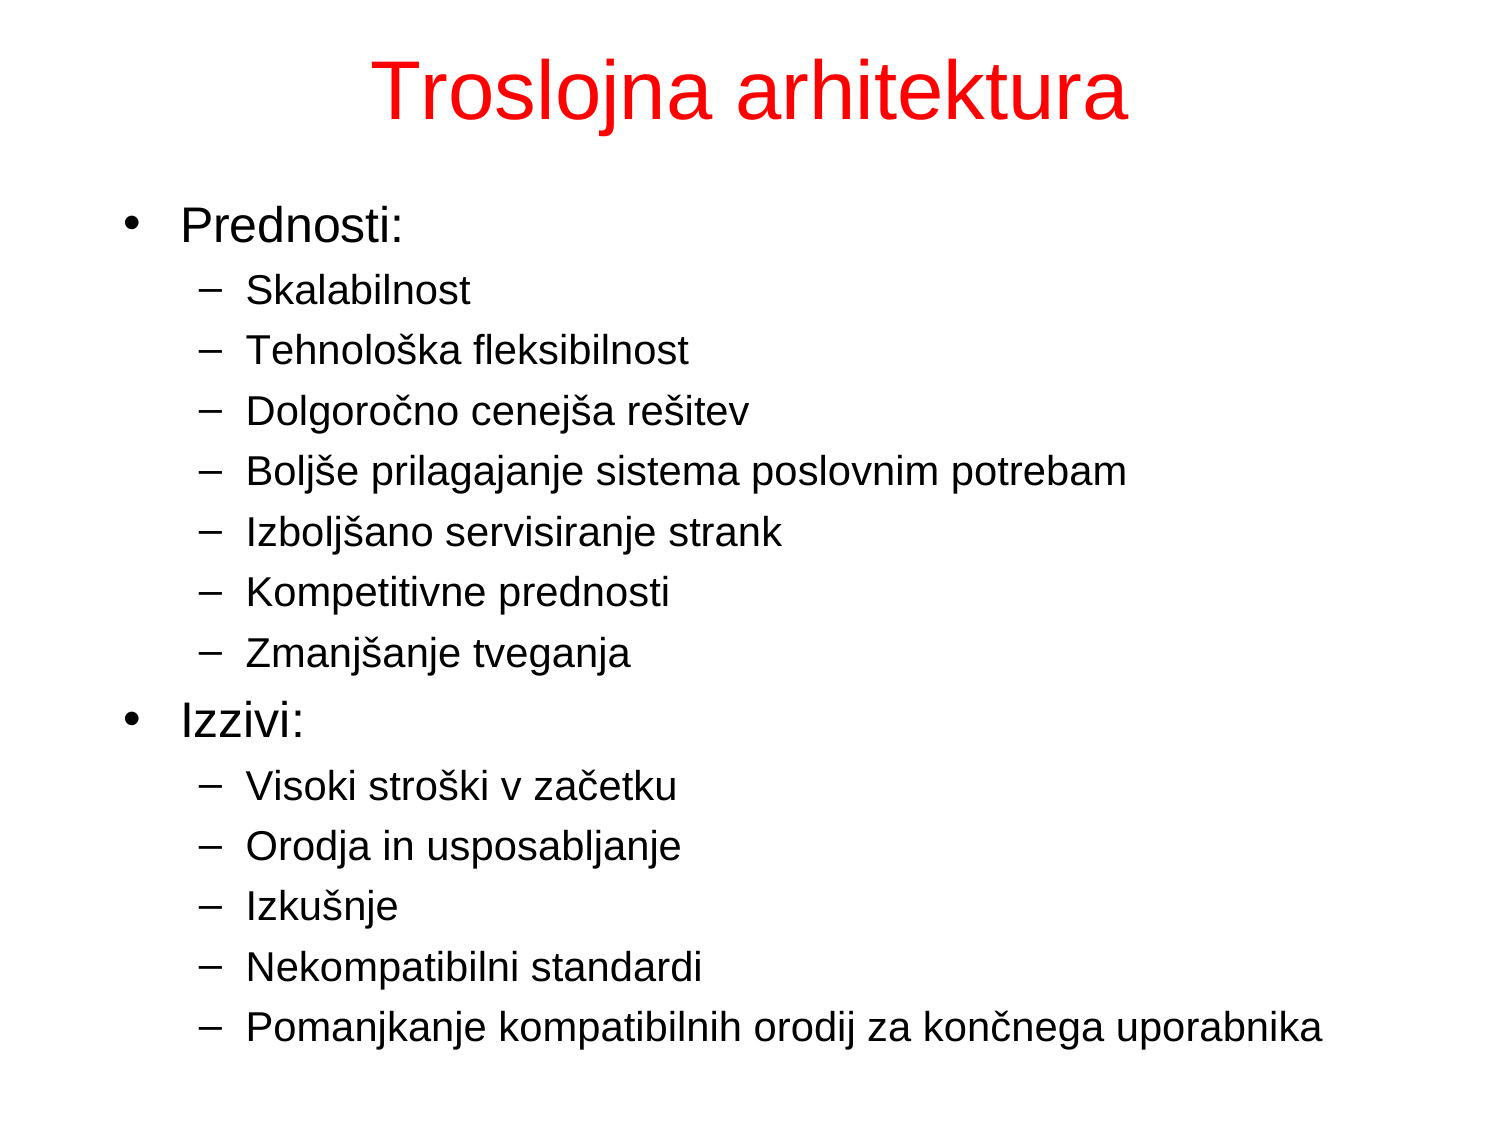

# Troslojna arhitektura
Prednosti:
Skalabilnost
Tehnološka fleksibilnost
Dolgoročno cenejša rešitev
Boljše prilagajanje sistema poslovnim potrebam
Izboljšano servisiranje strank
Kompetitivne prednosti
Zmanjšanje tveganja
Izzivi:
Visoki stroški v začetku
Orodja in usposabljanje
Izkušnje
Nekompatibilni standardi
Pomanjkanje kompatibilnih orodij za končnega uporabnika